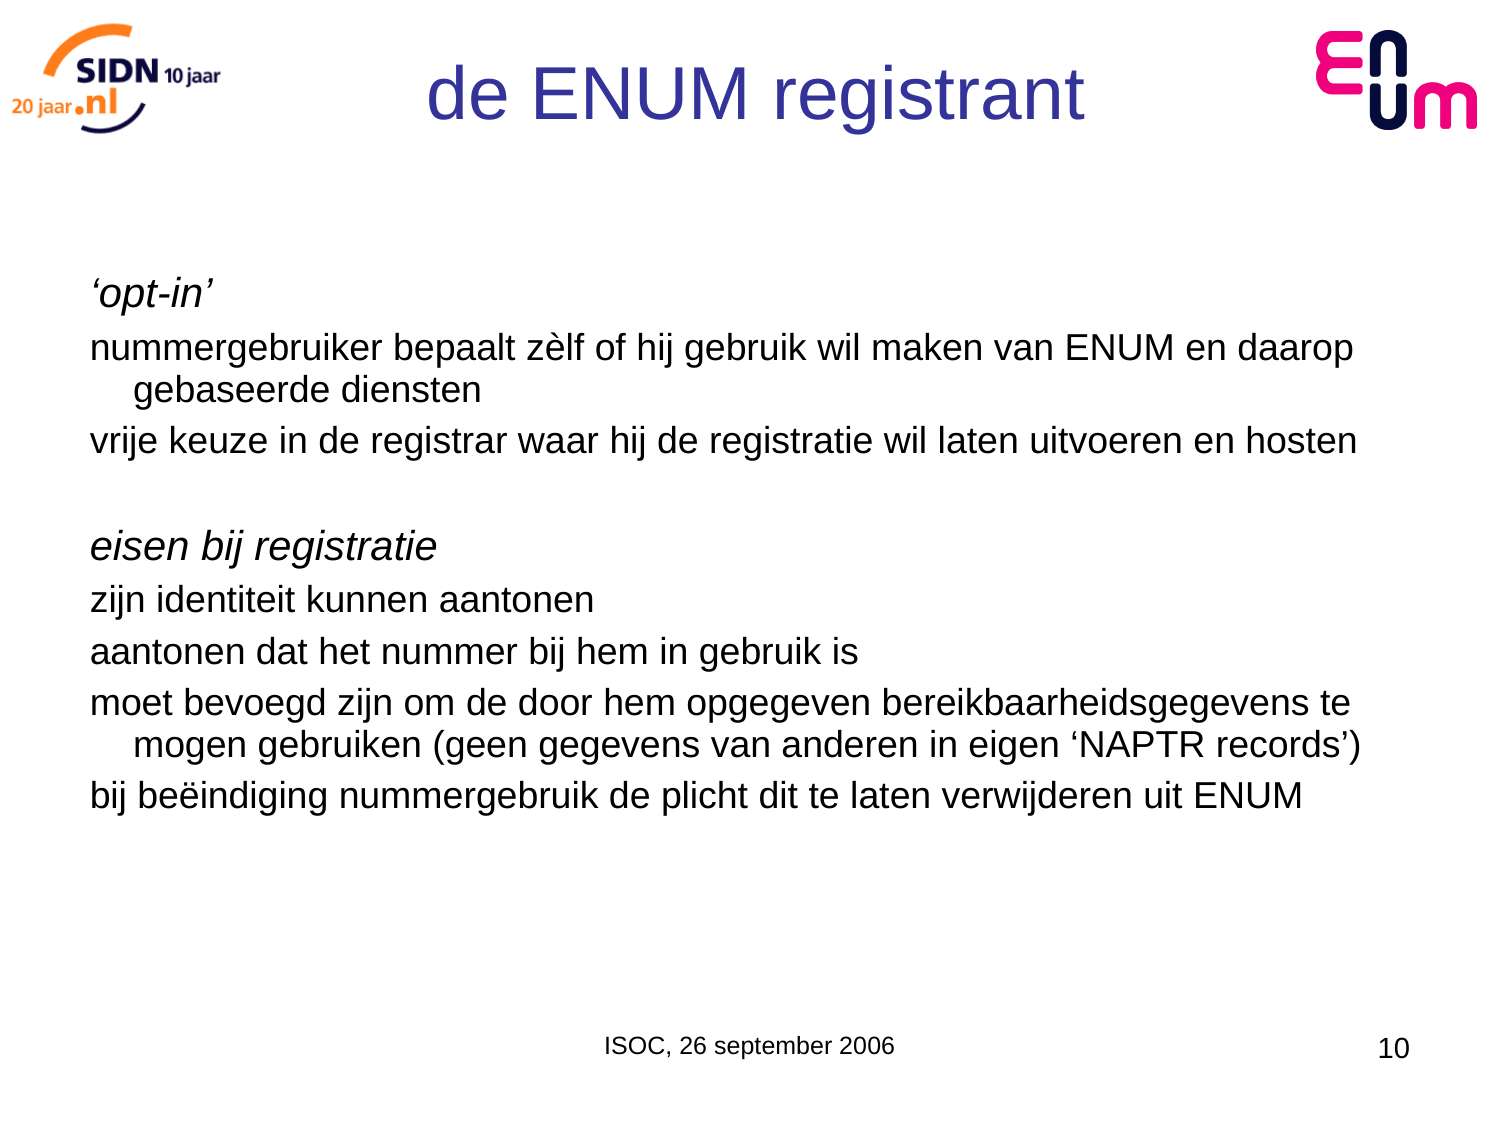

# de ENUM registrant
‘opt-in’
nummergebruiker bepaalt zèlf of hij gebruik wil maken van ENUM en daarop gebaseerde diensten
vrije keuze in de registrar waar hij de registratie wil laten uitvoeren en hosten
eisen bij registratie
zijn identiteit kunnen aantonen
aantonen dat het nummer bij hem in gebruik is
moet bevoegd zijn om de door hem opgegeven bereikbaarheidsgegevens te mogen gebruiken (geen gegevens van anderen in eigen ‘NAPTR records’)
bij beëindiging nummergebruik de plicht dit te laten verwijderen uit ENUM
ISOC, 26 september 2006
10